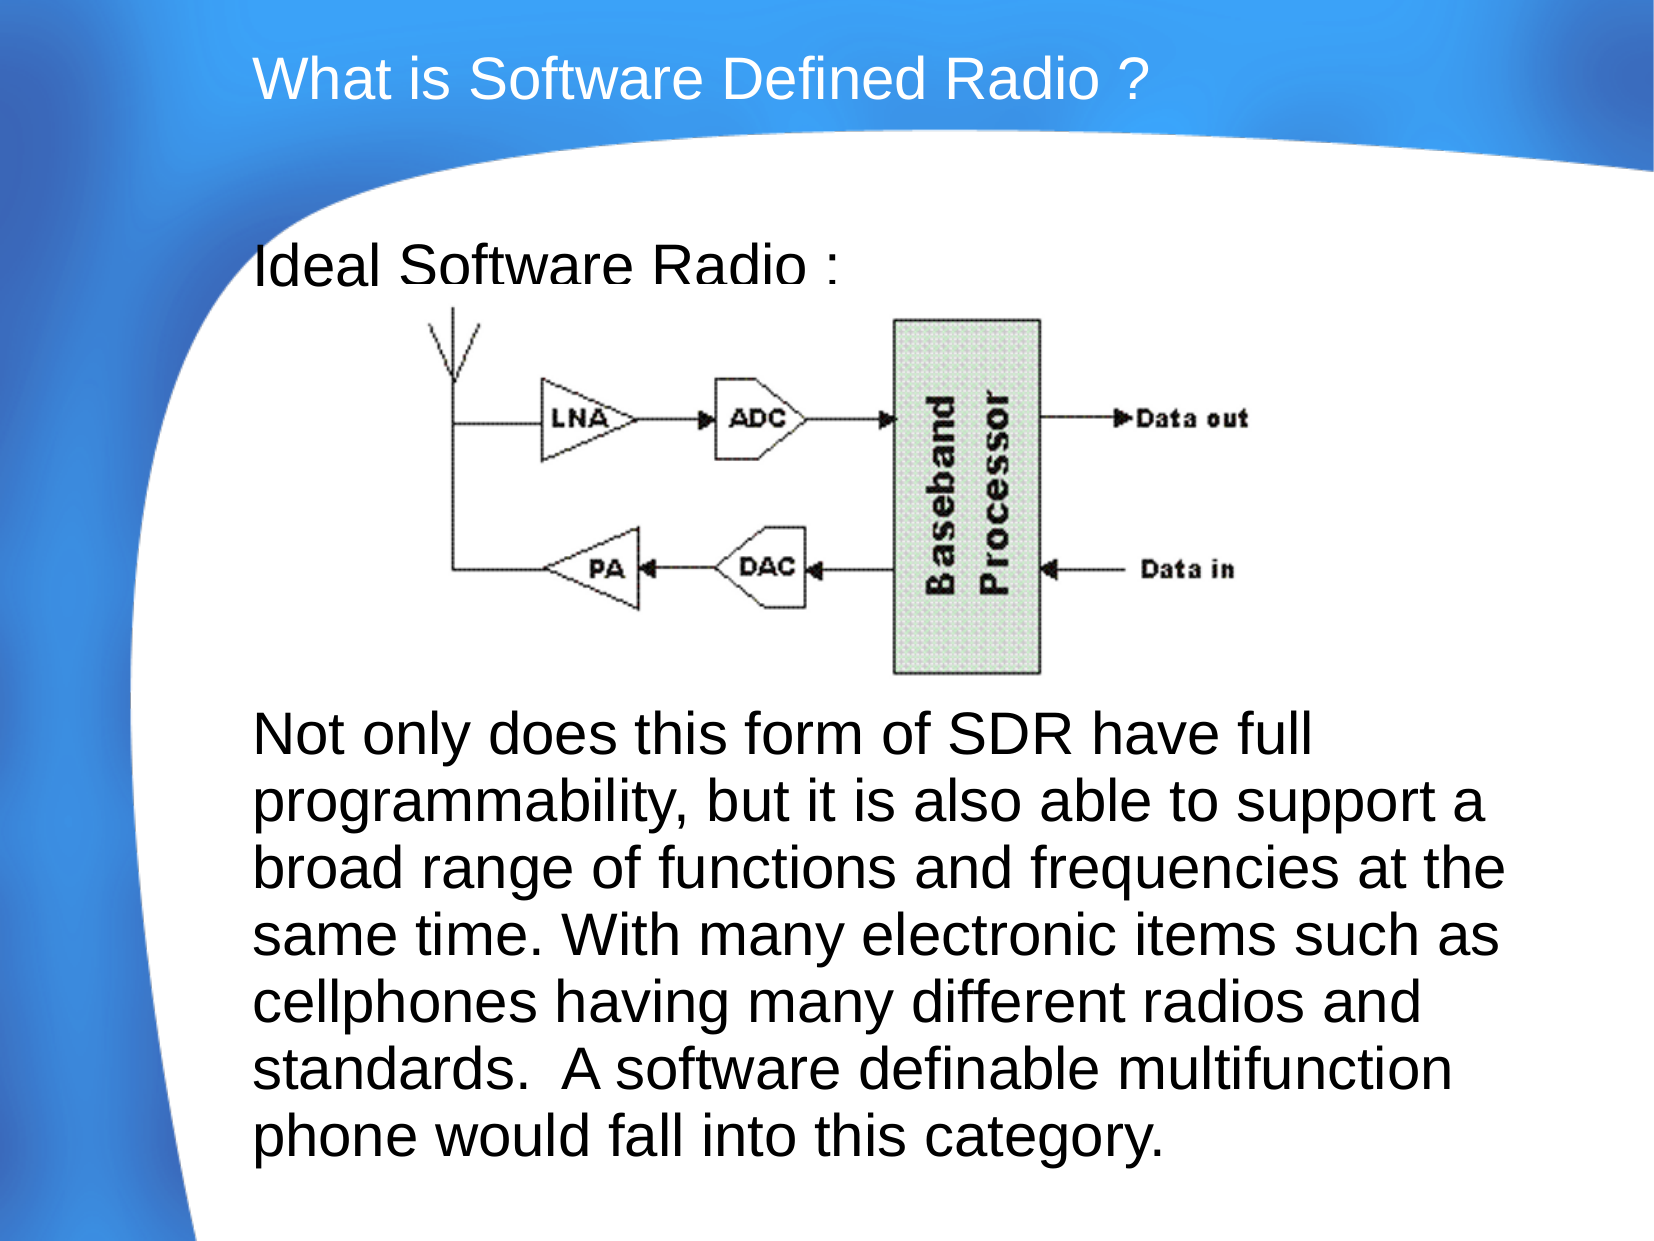

# What is Software Defined Radio ?
Ideal Software Radio :
Not only does this form of SDR have full programmability, but it is also able to support a broad range of functions and frequencies at the same time. With many electronic items such as cellphones having many different radios and standards. A software definable multifunction phone would fall into this category.